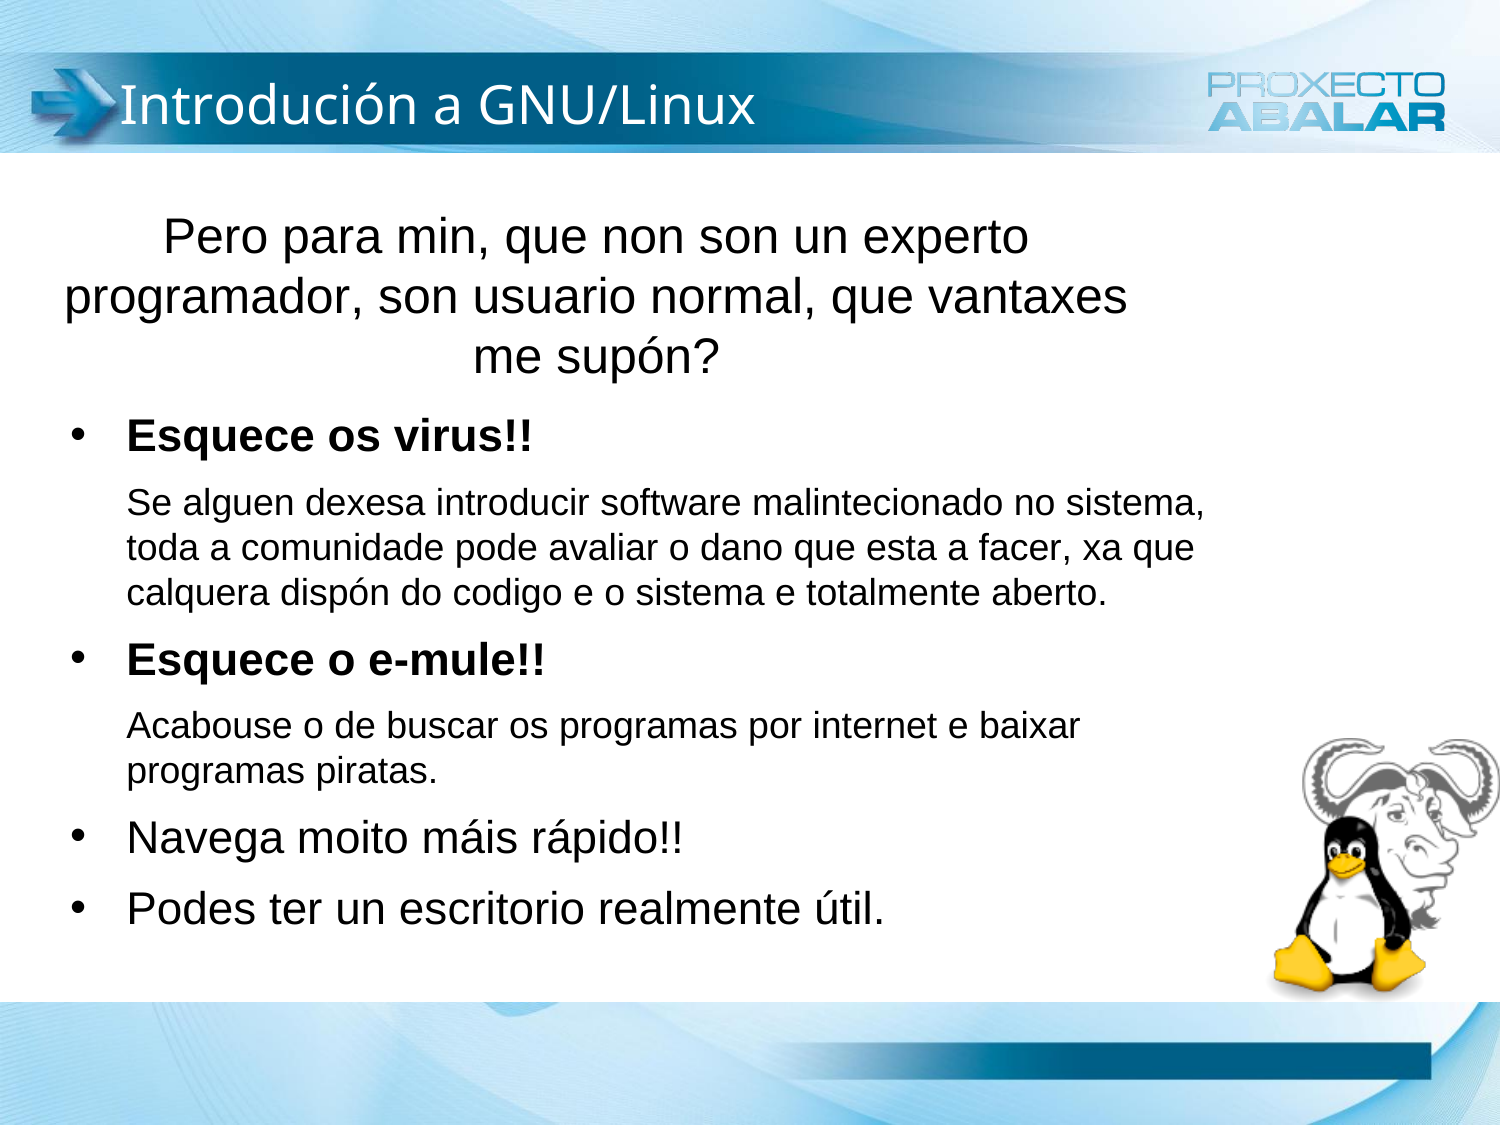

Introdución a GNU/Linux
# Pero para min, que non son un experto programador, son usuario normal, que vantaxes me supón?
Esquece os virus!!
Se alguen dexesa introducir software malintecionado no sistema, toda a comunidade pode avaliar o dano que esta a facer, xa que calquera dispón do codigo e o sistema e totalmente aberto.
Esquece o e-mule!!
Acabouse o de buscar os programas por internet e baixar programas piratas.
Navega moito máis rápido!!
Podes ter un escritorio realmente útil.